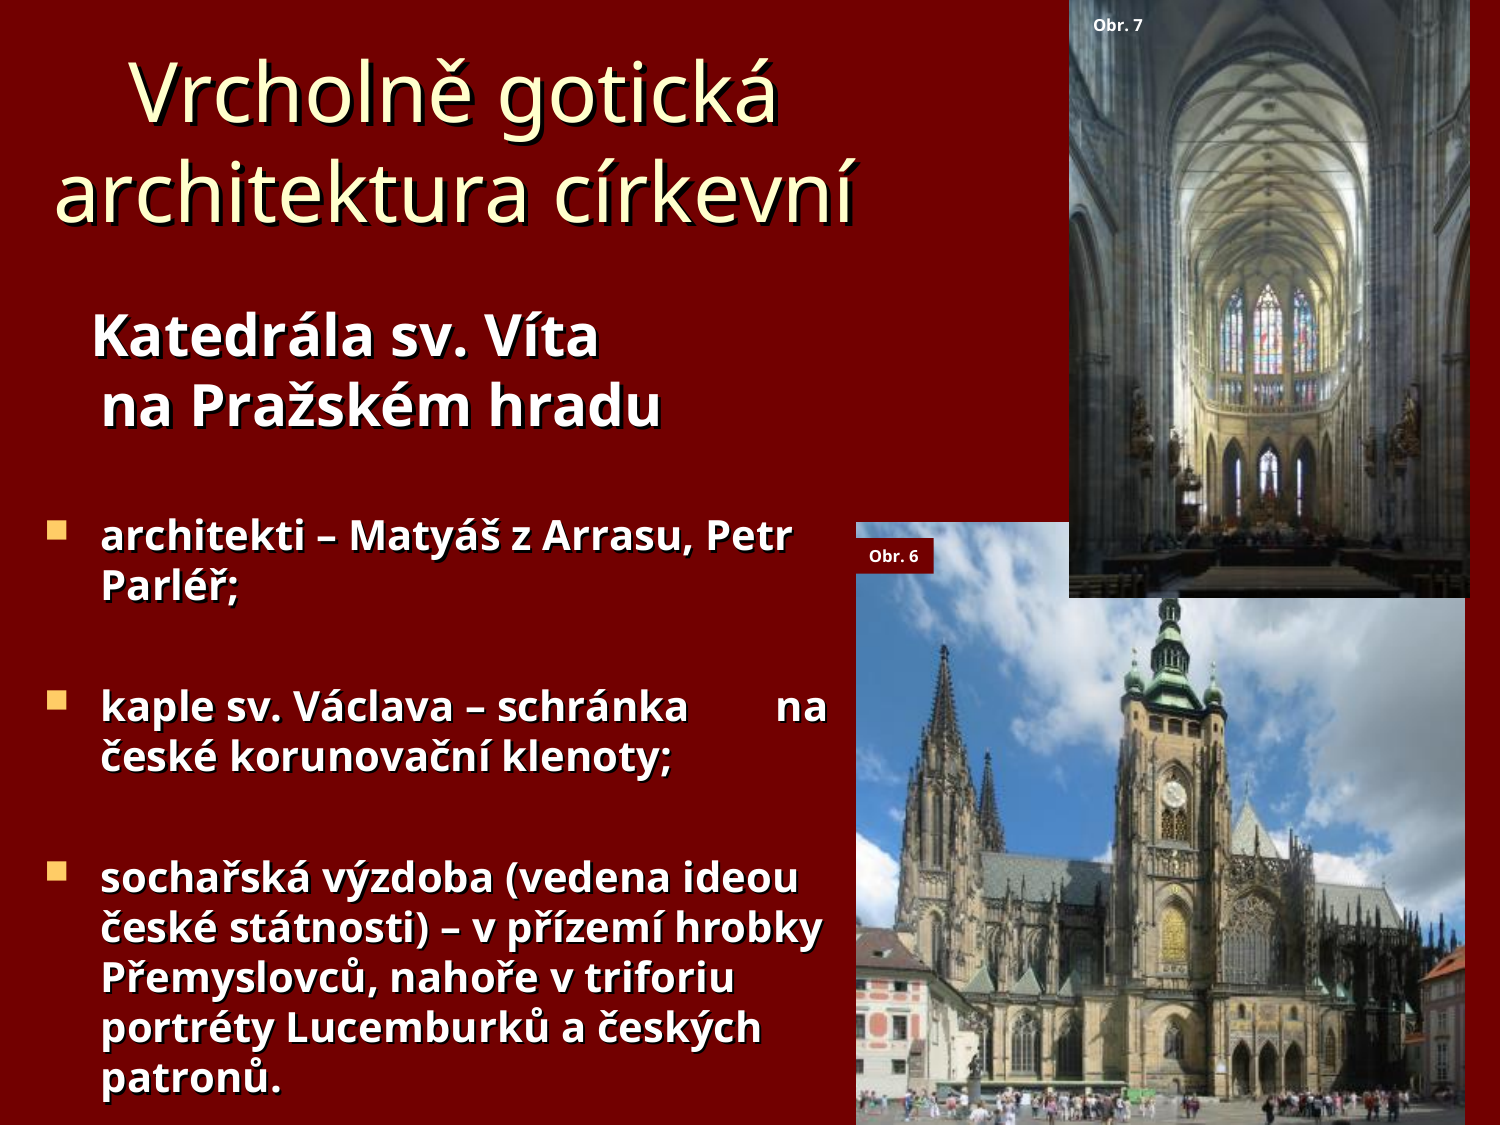

Obr. 7
# Vrcholně gotická architektura církevní
 Katedrála sv. Víta na Pražském hradu
architekti – Matyáš z Arrasu, Petr Parléř;
kaple sv. Václava – schránka na české korunovační klenoty;
sochařská výzdoba (vedena ideou české státnosti) – v přízemí hrobky Přemyslovců, nahoře v triforiu portréty Lucemburků a českých patronů.
Obr. 6